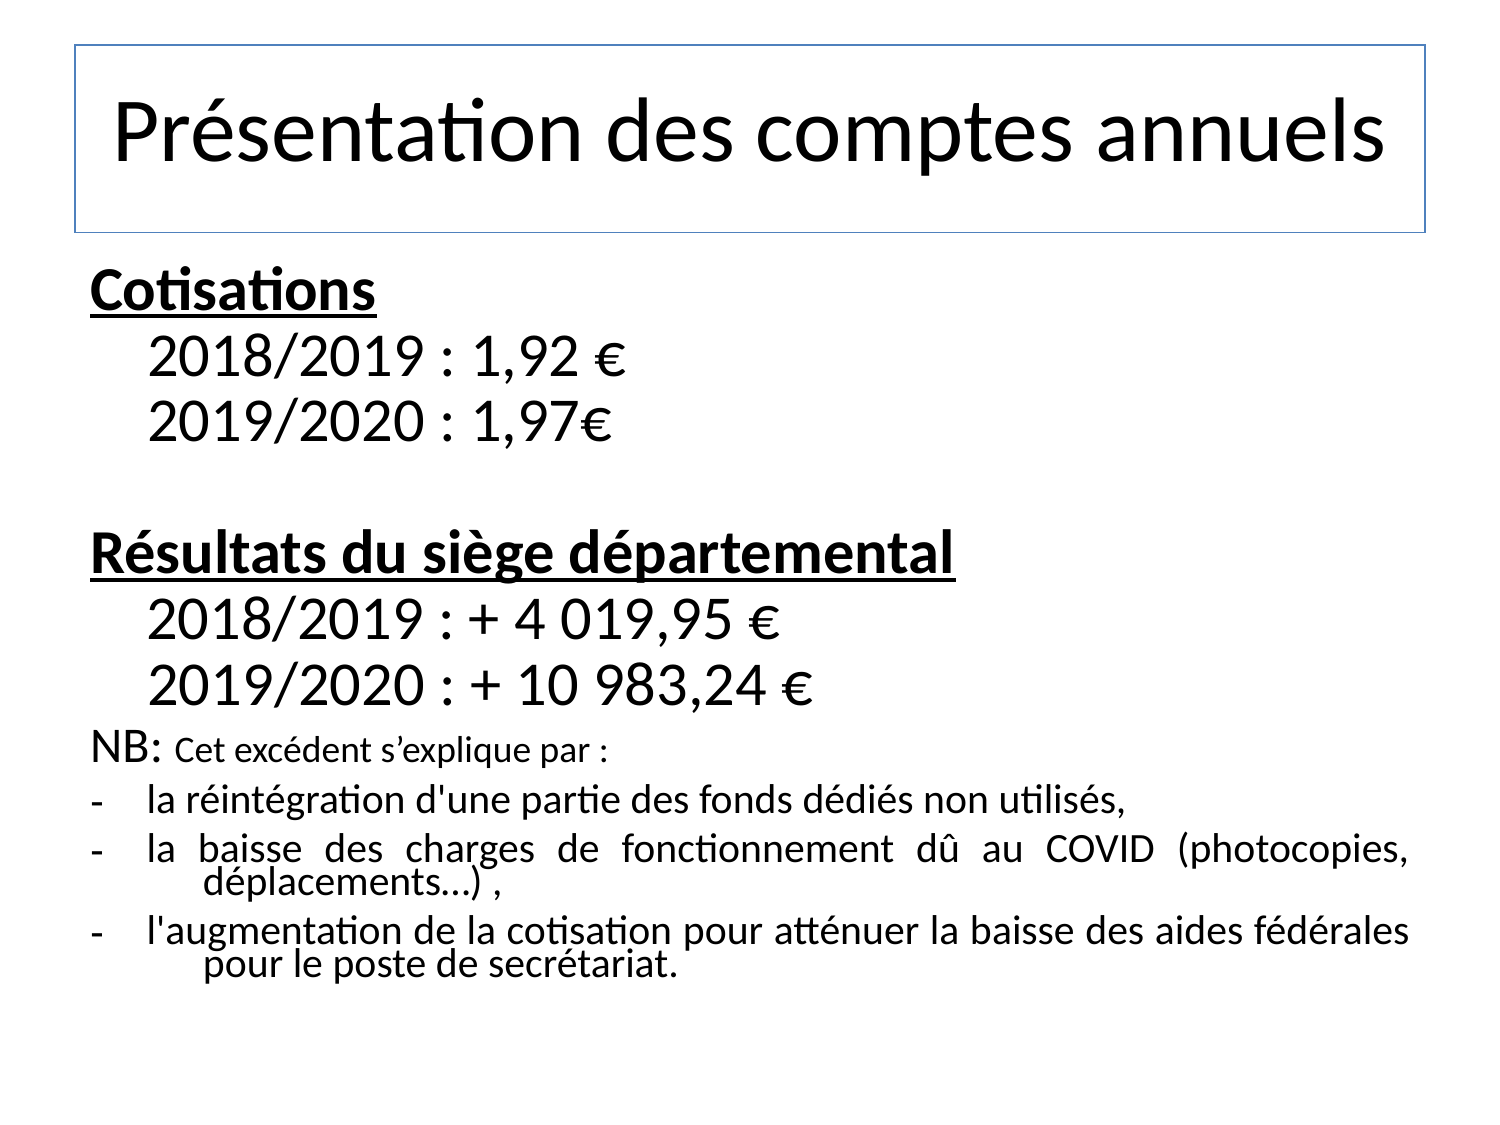

Présentation des comptes annuels
Cotisations
 2018/2019 : 1,92 €
 2019/2020 : 1,97€
Résultats du siège départemental
	2018/2019 : + 4 019,95 €
 2019/2020 : + 10 983,24 €
NB: Cet excédent s’explique par :
la réintégration d'une partie des fonds dédiés non utilisés,
la baisse des charges de fonctionnement dû au COVID (photocopies, déplacements…) ,
l'augmentation de la cotisation pour atténuer la baisse des aides fédérales pour le poste de secrétariat.